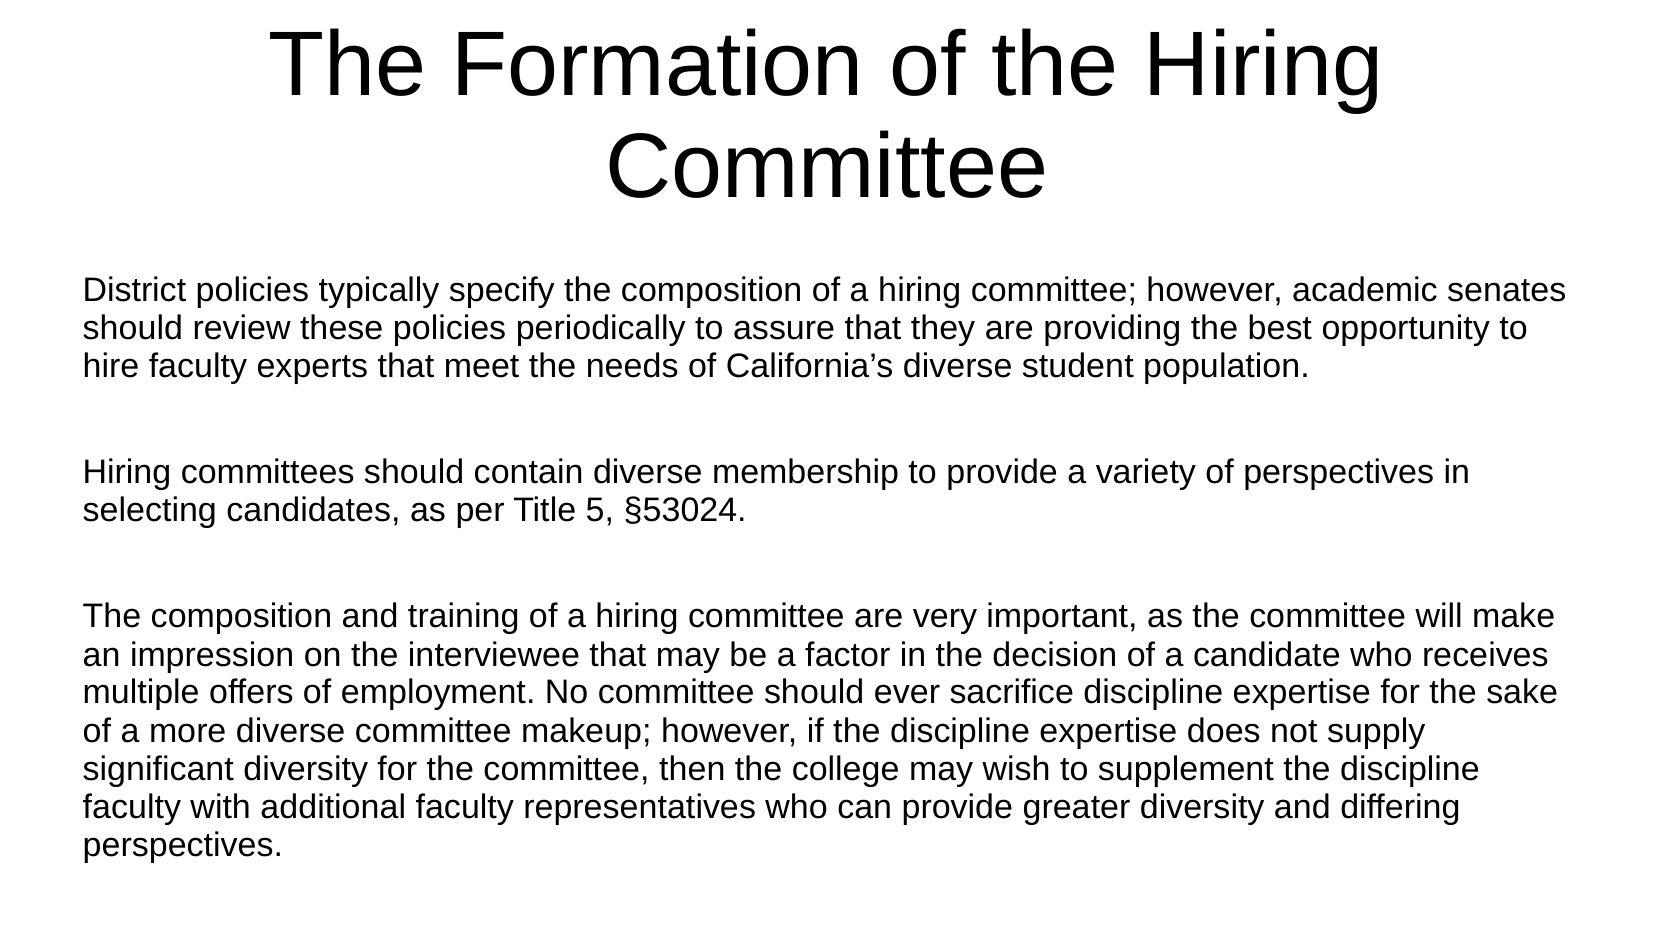

# The Formation of the Hiring Committee
District policies typically specify the composition of a hiring committee; however, academic senates should review these policies periodically to assure that they are providing the best opportunity to hire faculty experts that meet the needs of California’s diverse student population.
Hiring committees should contain diverse membership to provide a variety of perspectives in selecting candidates, as per Title 5, §53024.
The composition and training of a hiring committee are very important, as the committee will make an impression on the interviewee that may be a factor in the decision of a candidate who receives multiple offers of employment. No committee should ever sacrifice discipline expertise for the sake of a more diverse committee makeup; however, if the discipline expertise does not supply significant diversity for the committee, then the college may wish to supplement the discipline faculty with additional faculty representatives who can provide greater diversity and differing perspectives.